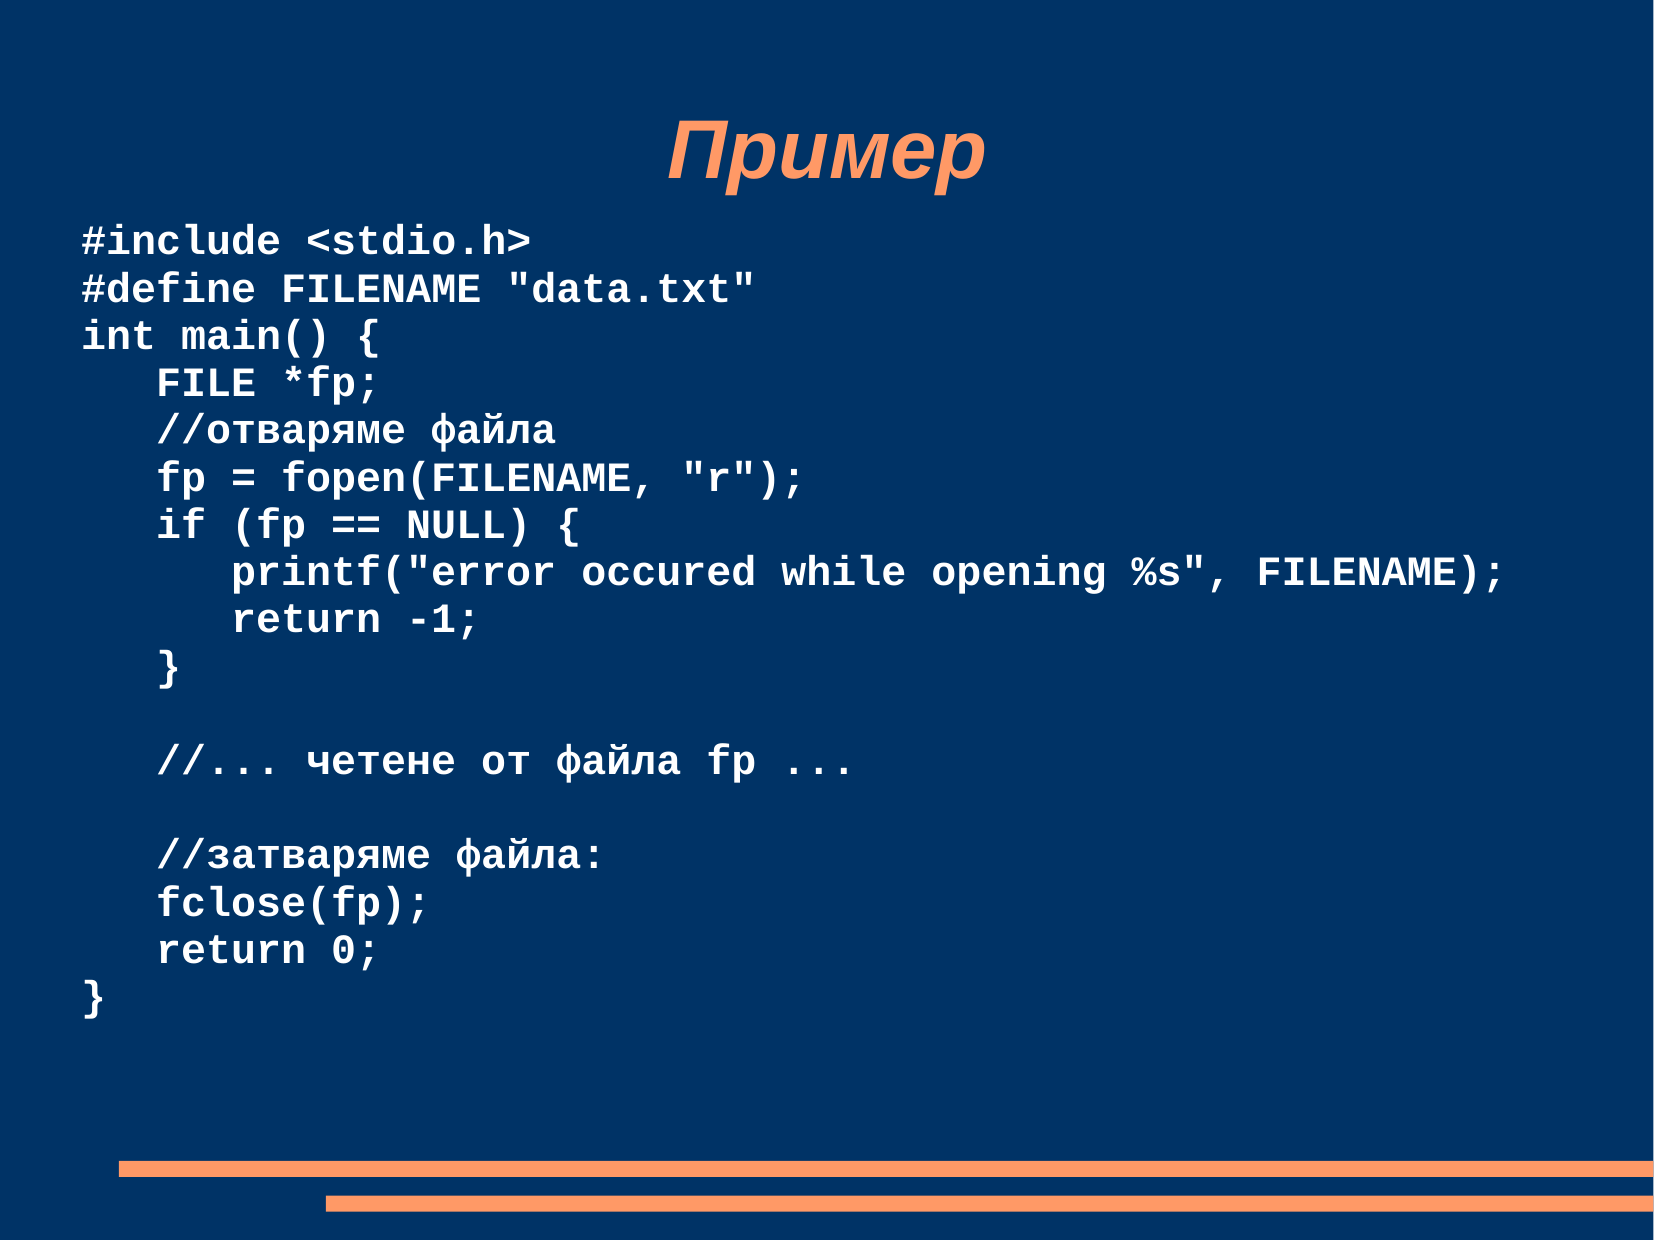

# Пример
#include <stdio.h>
#define FILENAME "data.txt"
int main() {
	FILE *fp;
	//отваряме файла
	fp = fopen(FILENAME, "r");
	if (fp == NULL) {
		printf("error occured while opening %s", FILENAME);
		return -1;
	}
	//... четене от файла fp ...
	//затваряме файла:
	fclose(fp);
	return 0;
}